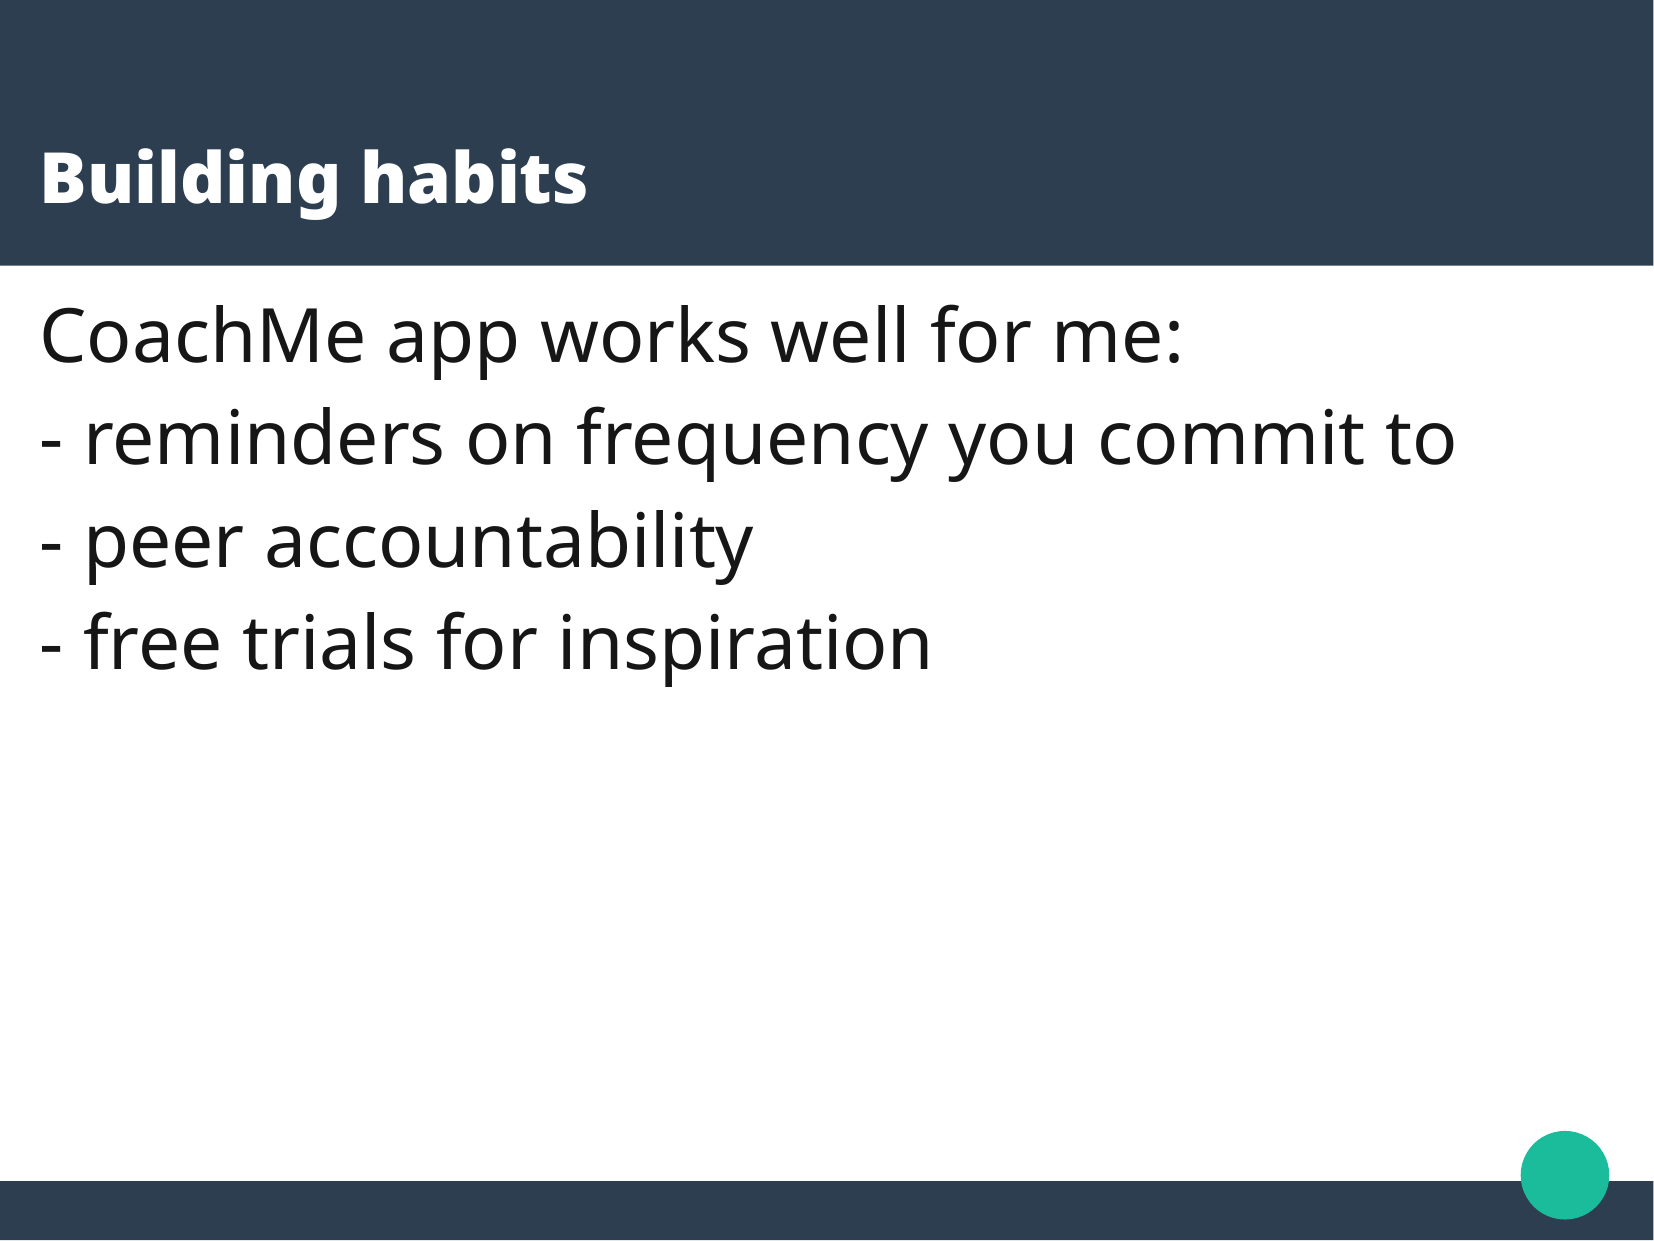

# Building habits
CoachMe app works well for me:
- reminders on frequency you commit to
- peer accountability
- free trials for inspiration